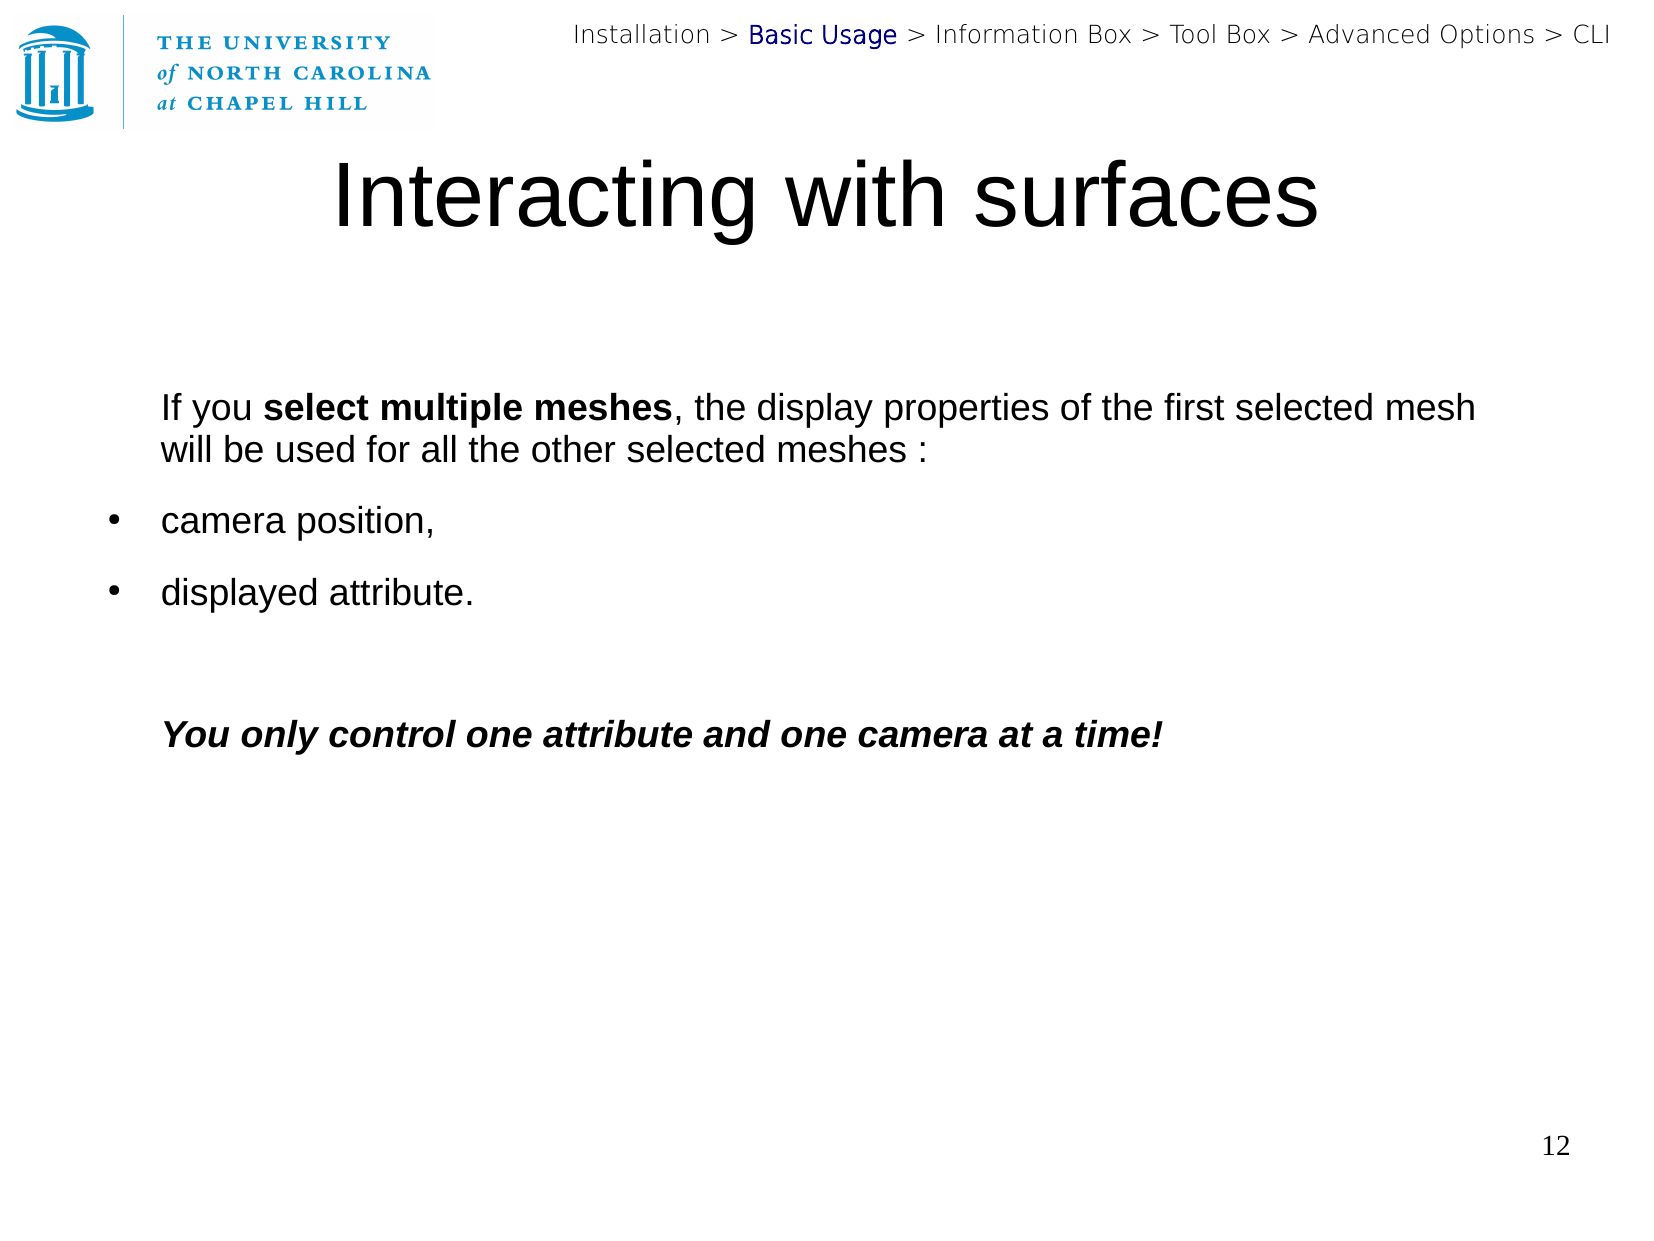

Installation > Basic Usage > Information Box > Tool Box > Advanced Options > CLI
# Interacting with surfaces
If you select multiple meshes, the display properties of the first selected mesh will be used for all the other selected meshes :
camera position,
displayed attribute.
You only control one attribute and one camera at a time!
12